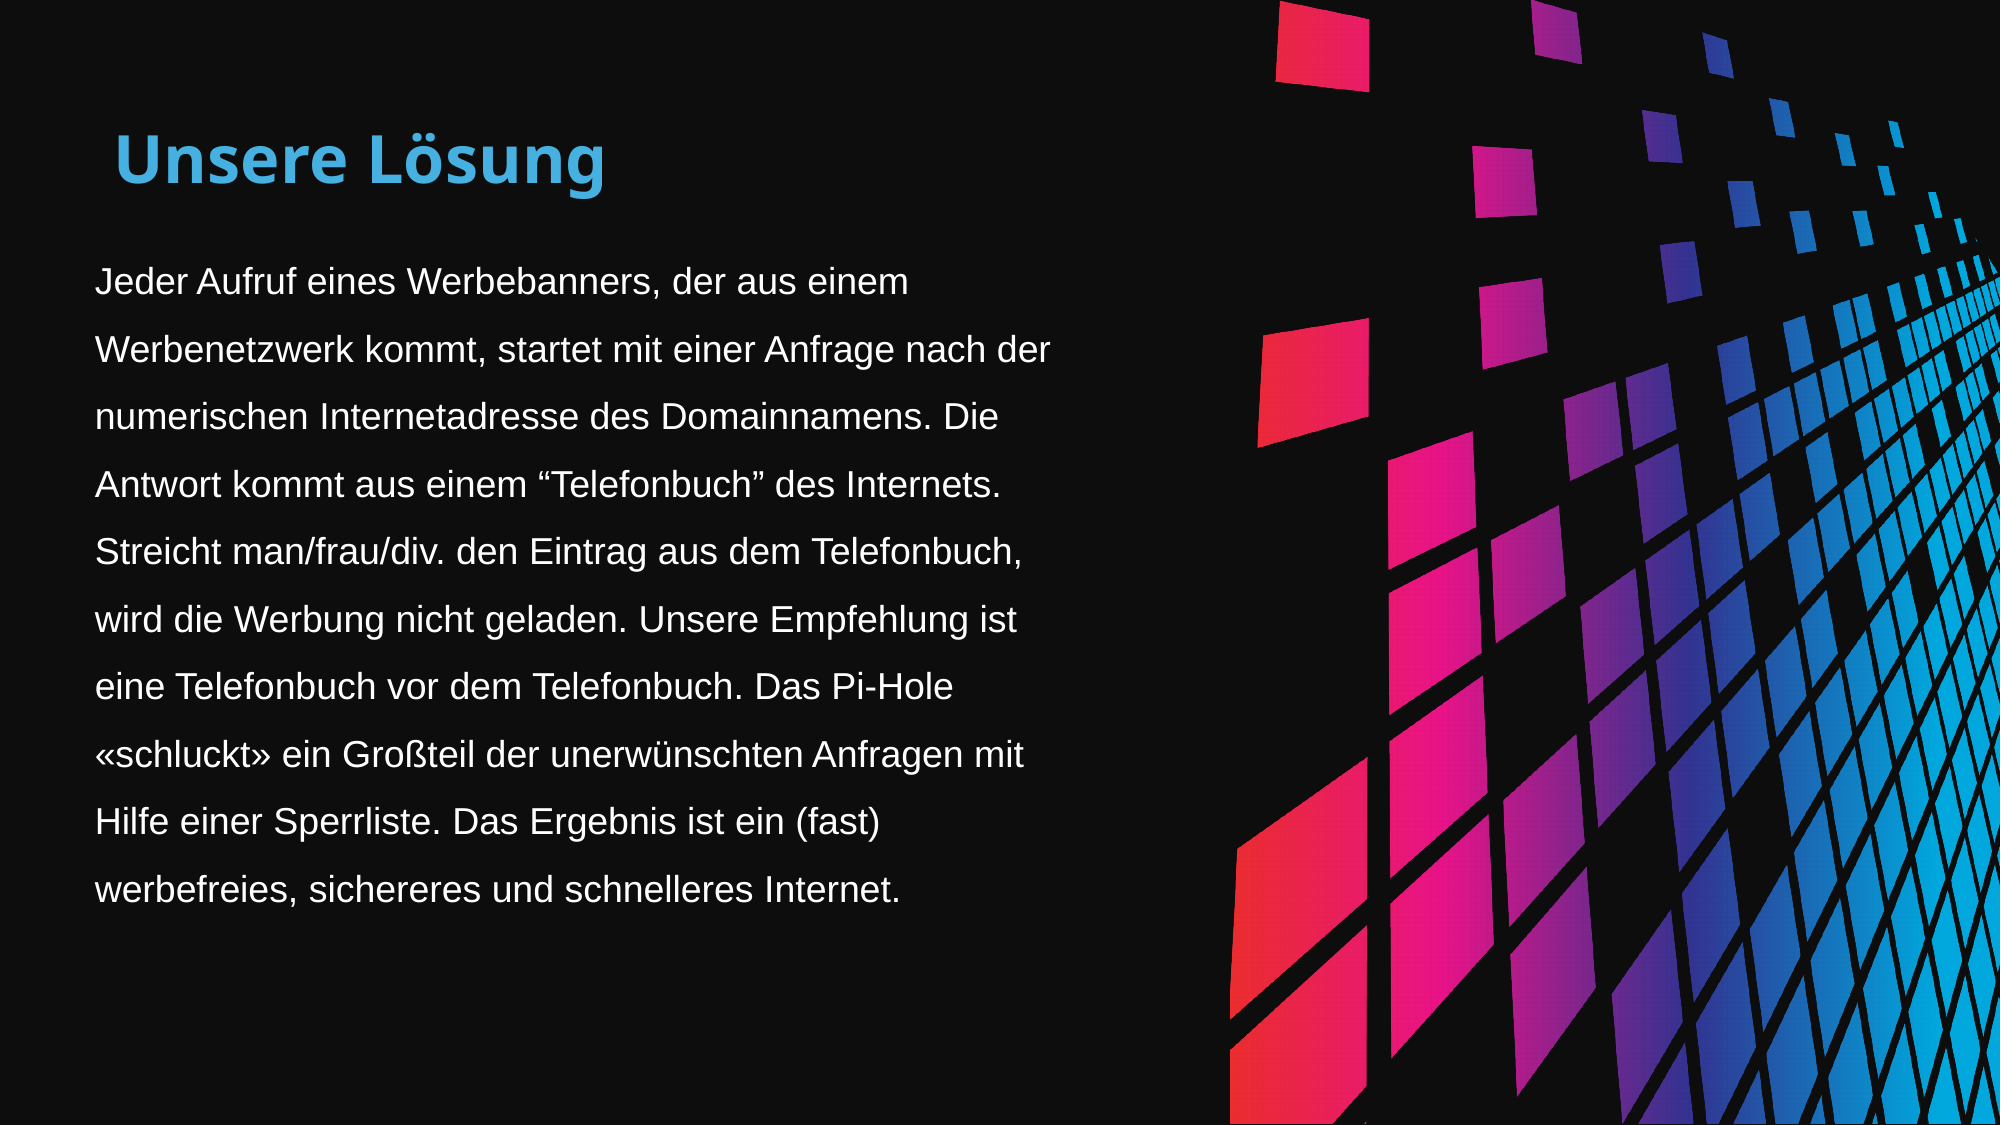

# Unsere Lösung
Jeder Aufruf eines Werbebanners, der aus einem Werbenetzwerk kommt, startet mit einer Anfrage nach der numerischen Internetadresse des Domainnamens. Die Antwort kommt aus einem “Telefonbuch” des Internets. Streicht man/frau/div. den Eintrag aus dem Telefonbuch, wird die Werbung nicht geladen. Unsere Empfehlung ist eine Telefonbuch vor dem Telefonbuch. Das Pi-Hole «schluckt» ein Großteil der unerwünschten Anfragen mit Hilfe einer Sperrliste. Das Ergebnis ist ein (fast) werbefreies, sichereres und schnelleres Internet.